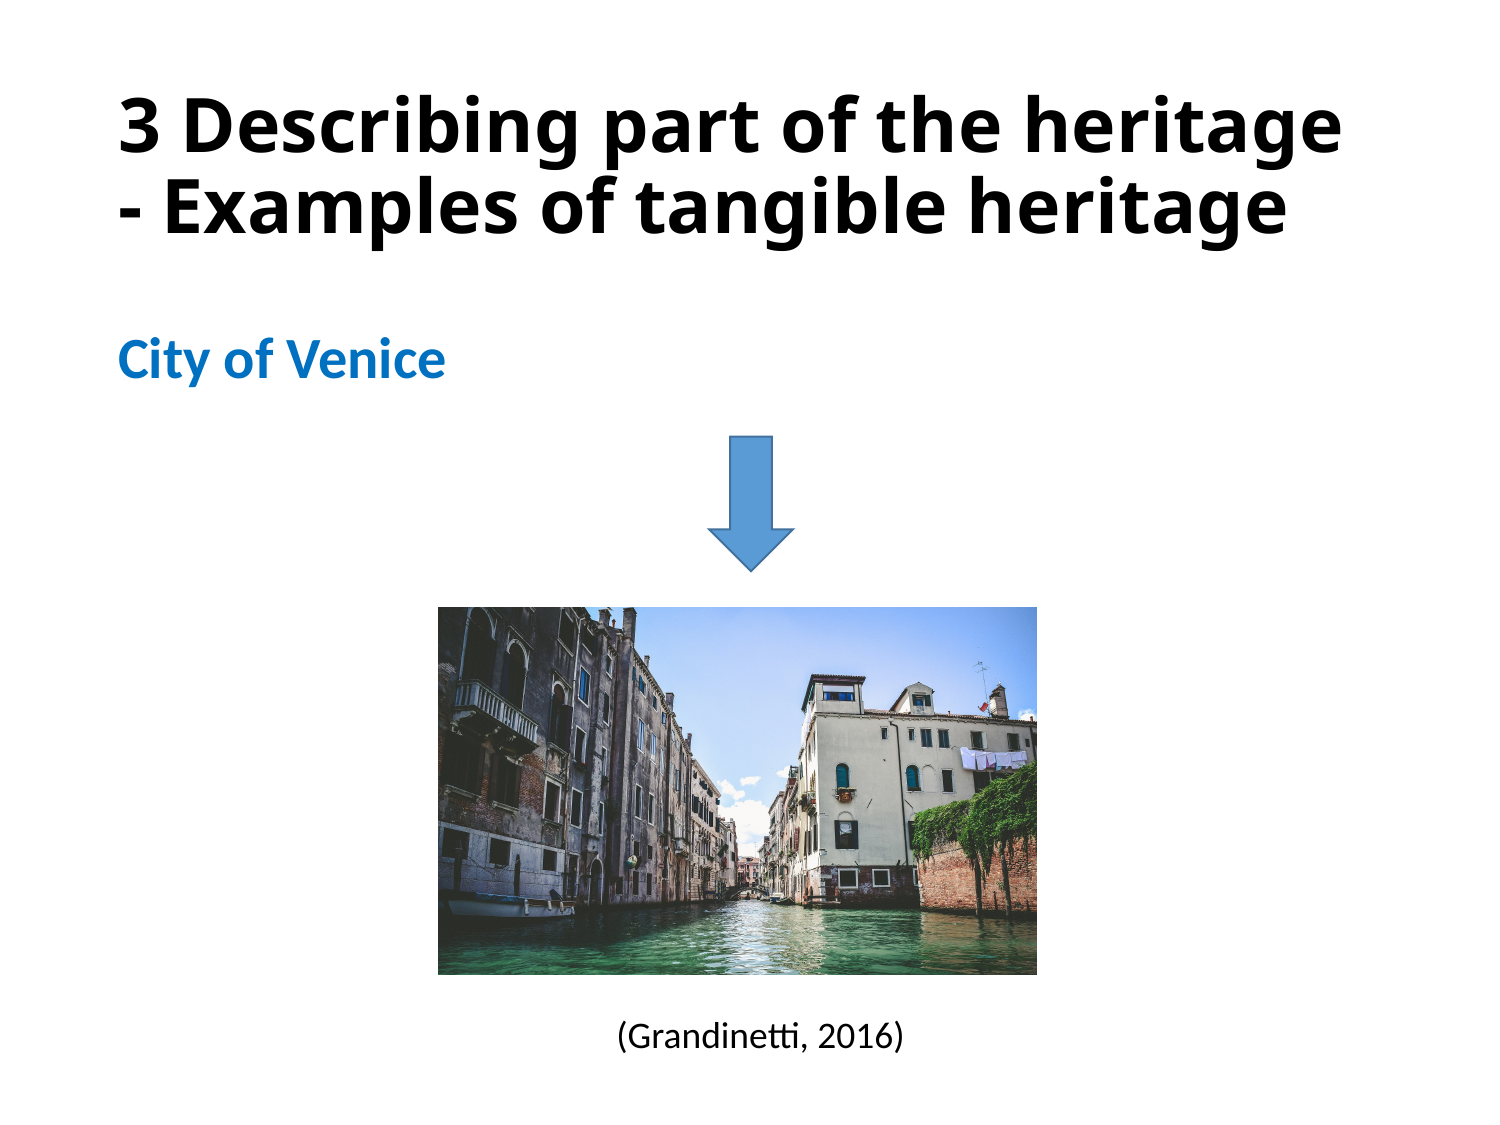

# 3 Describing part of the heritage - Examples of tangible heritage
City of Venice
(Grandinetti, 2016)